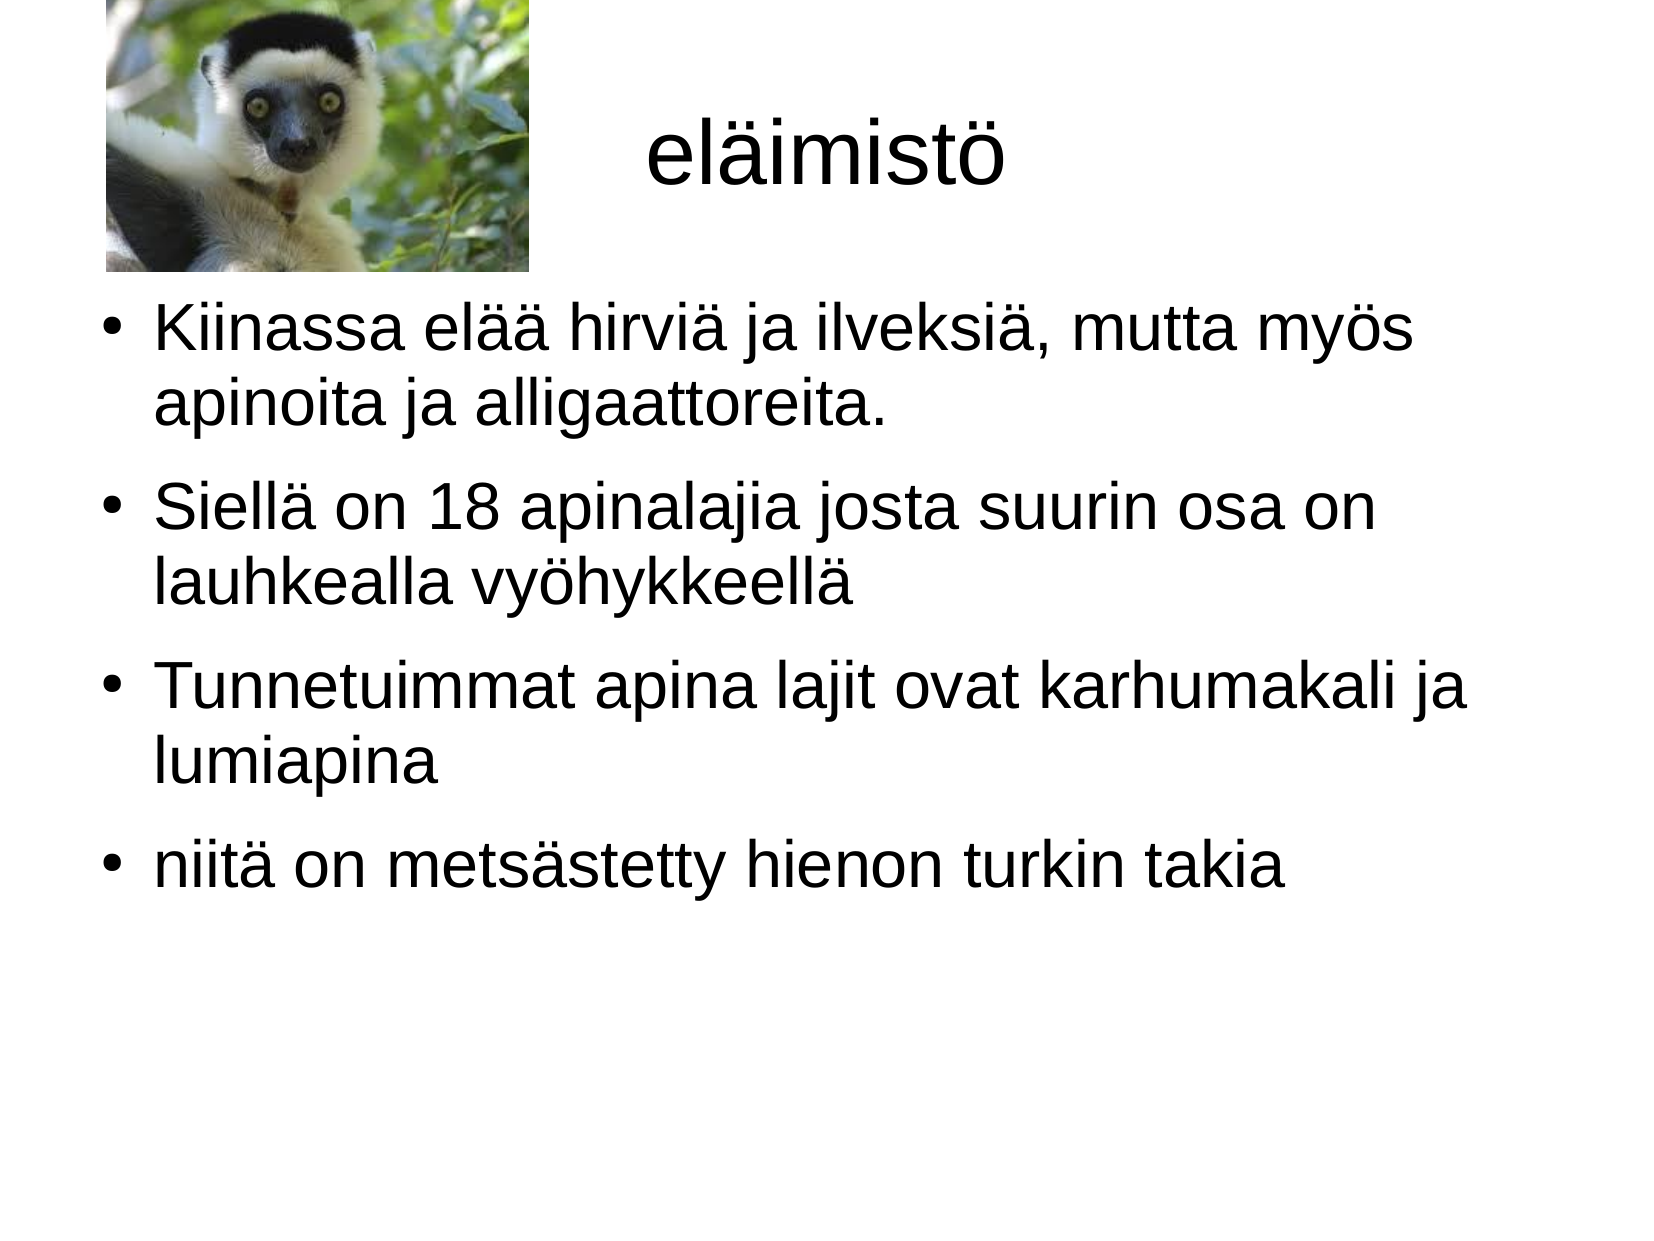

# eläimistö
Kiinassa elää hirviä ja ilveksiä, mutta myös apinoita ja alligaattoreita.
Siellä on 18 apinalajia josta suurin osa on lauhkealla vyöhykkeellä
Tunnetuimmat apina lajit ovat karhumakali ja lumiapina
niitä on metsästetty hienon turkin takia